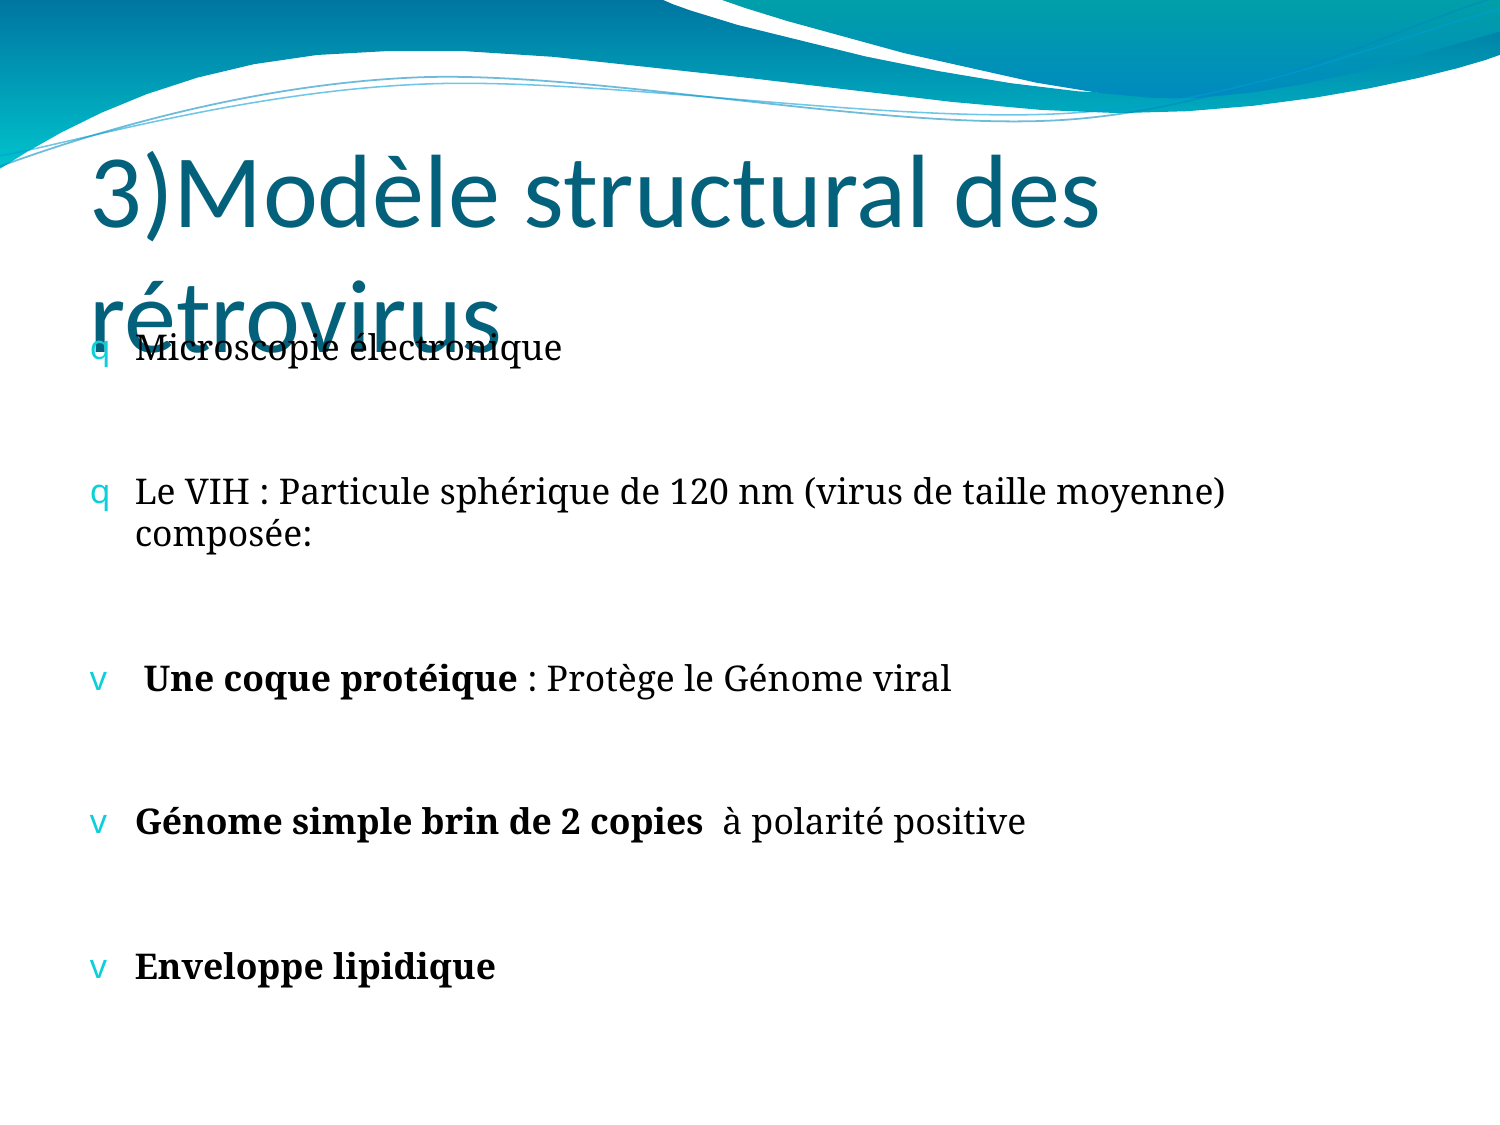

# 3)Modèle structural des rétrovirus
Microscopie électronique
Le VIH : Particule sphérique de 120 nm (virus de taille moyenne) composée:
 Une coque protéique : Protège le Génome viral
Génome simple brin de 2 copies à polarité positive
Enveloppe lipidique